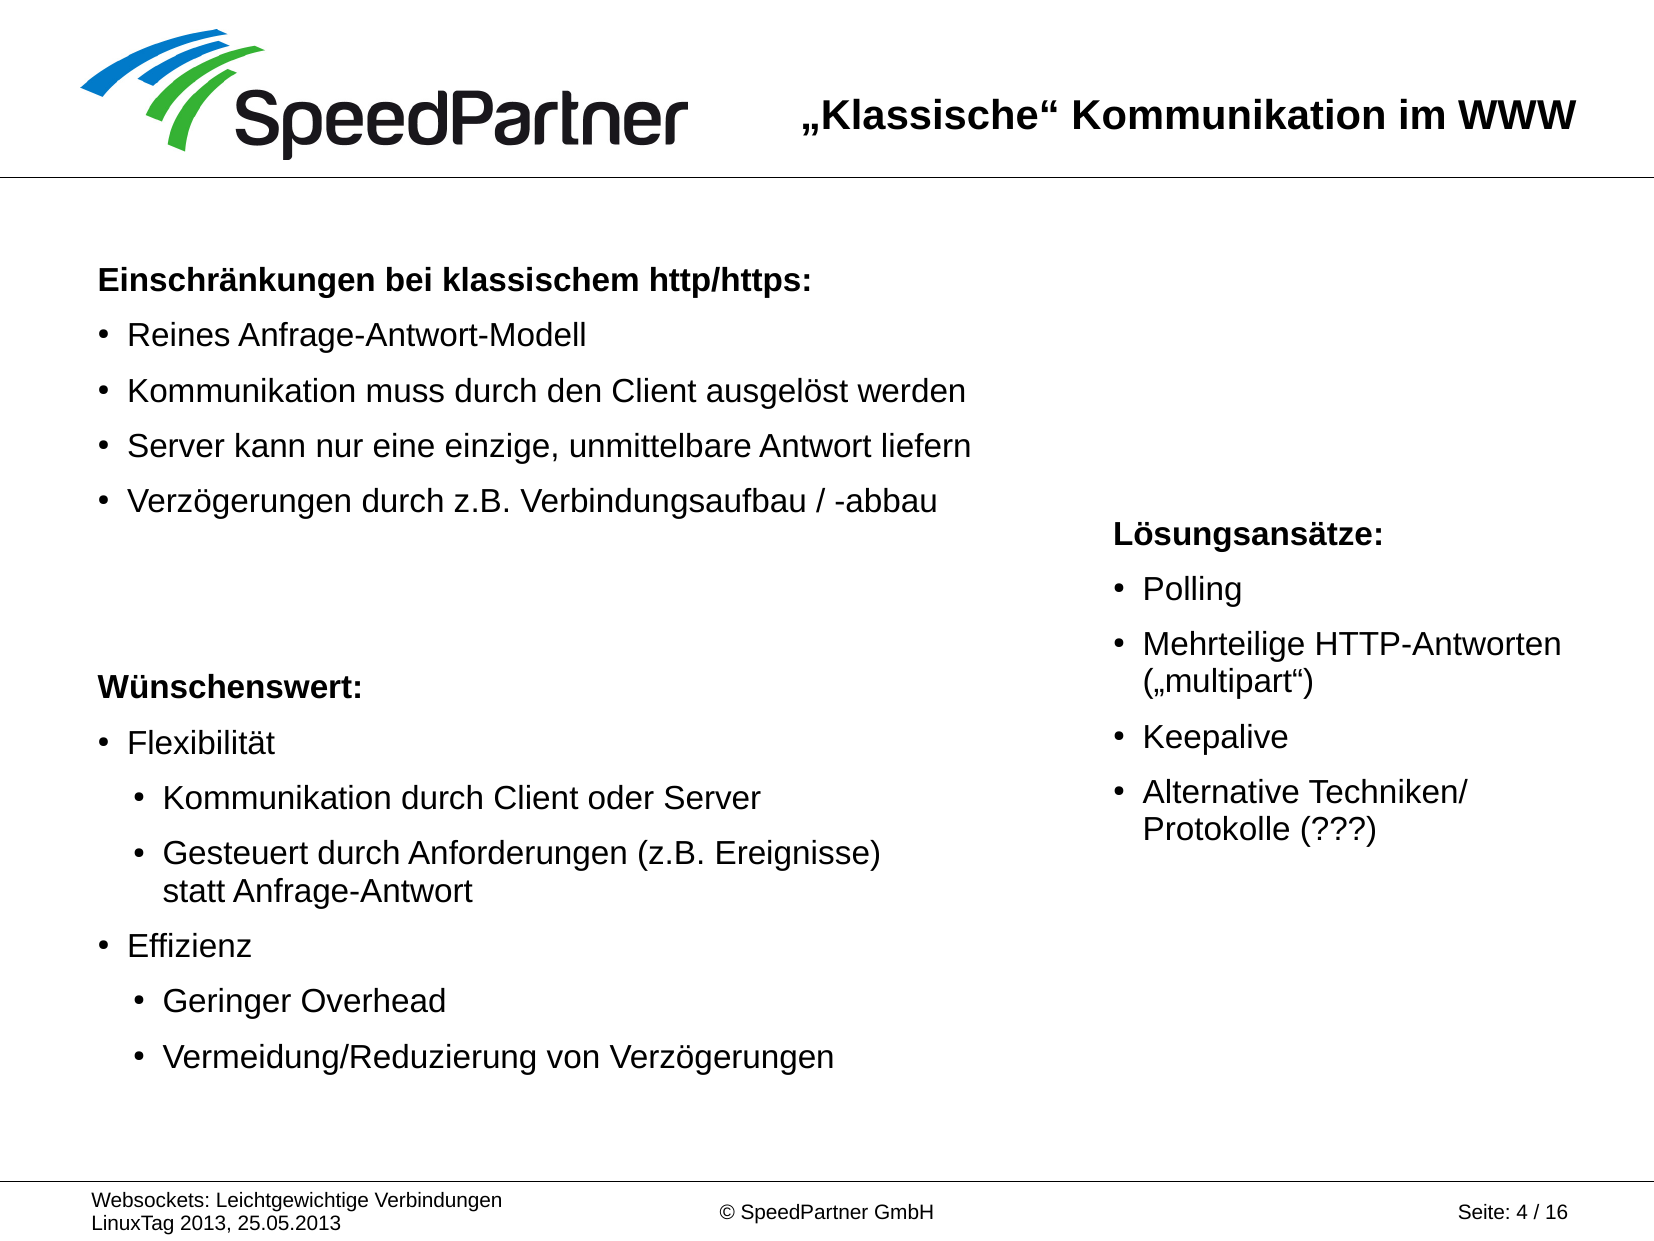

# „Klassische“ Kommunikation im WWW
Einschränkungen bei klassischem http/https:
Reines Anfrage-Antwort-Modell
Kommunikation muss durch den Client ausgelöst werden
Server kann nur eine einzige, unmittelbare Antwort liefern
Verzögerungen durch z.B. Verbindungsaufbau / -abbau
Lösungsansätze:
Polling
Mehrteilige HTTP-Antworten
(„multipart“)
Keepalive
Alternative Techniken/
Protokolle (???)
Wünschenswert:
Flexibilität
Kommunikation durch Client oder Server
Gesteuert durch Anforderungen (z.B. Ereignisse)
statt Anfrage-Antwort
Effizienz
Geringer Overhead
Vermeidung/Reduzierung von Verzögerungen